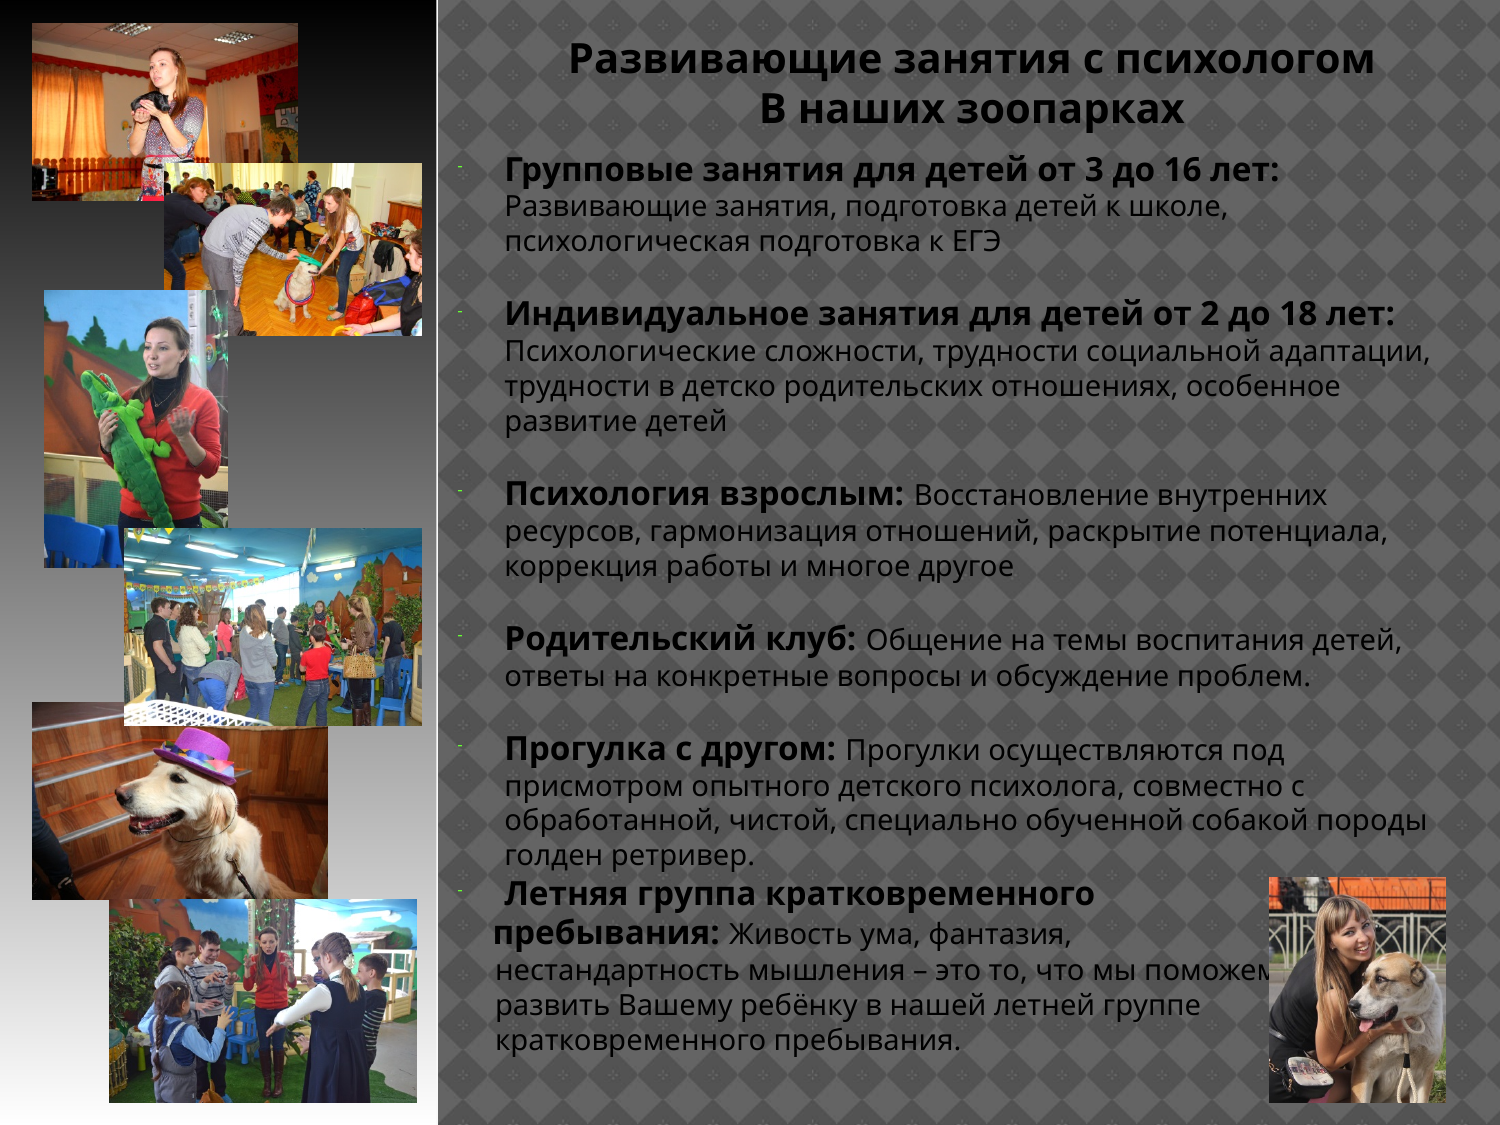

Развивающие занятия с психологом
В наших зоопарках
Групповые занятия для детей от 3 до 16 лет: Развивающие занятия, подготовка детей к школе, психологическая подготовка к ЕГЭ
Индивидуальное занятия для детей от 2 до 18 лет: Психологические сложности, трудности социальной адаптации, трудности в детско родительских отношениях, особенное развитие детей
Психология взрослым: Восстановление внутренних ресурсов, гармонизация отношений, раскрытие потенциала, коррекция работы и многое другое
Родительский клуб: Общение на темы воспитания детей, ответы на конкретные вопросы и обсуждение проблем.
Прогулка с другом: Прогулки осуществляются под присмотром опытного детского психолога, совместно с обработанной, чистой, специально обученной собакой породы голден ретривер.
Летняя группа кратковременного
 пребывания: Живость ума, фантазия,
 нестандартность мышления – это то, что мы поможем
 развить Вашему ребёнку в нашей летней группе
 кратковременного пребывания.